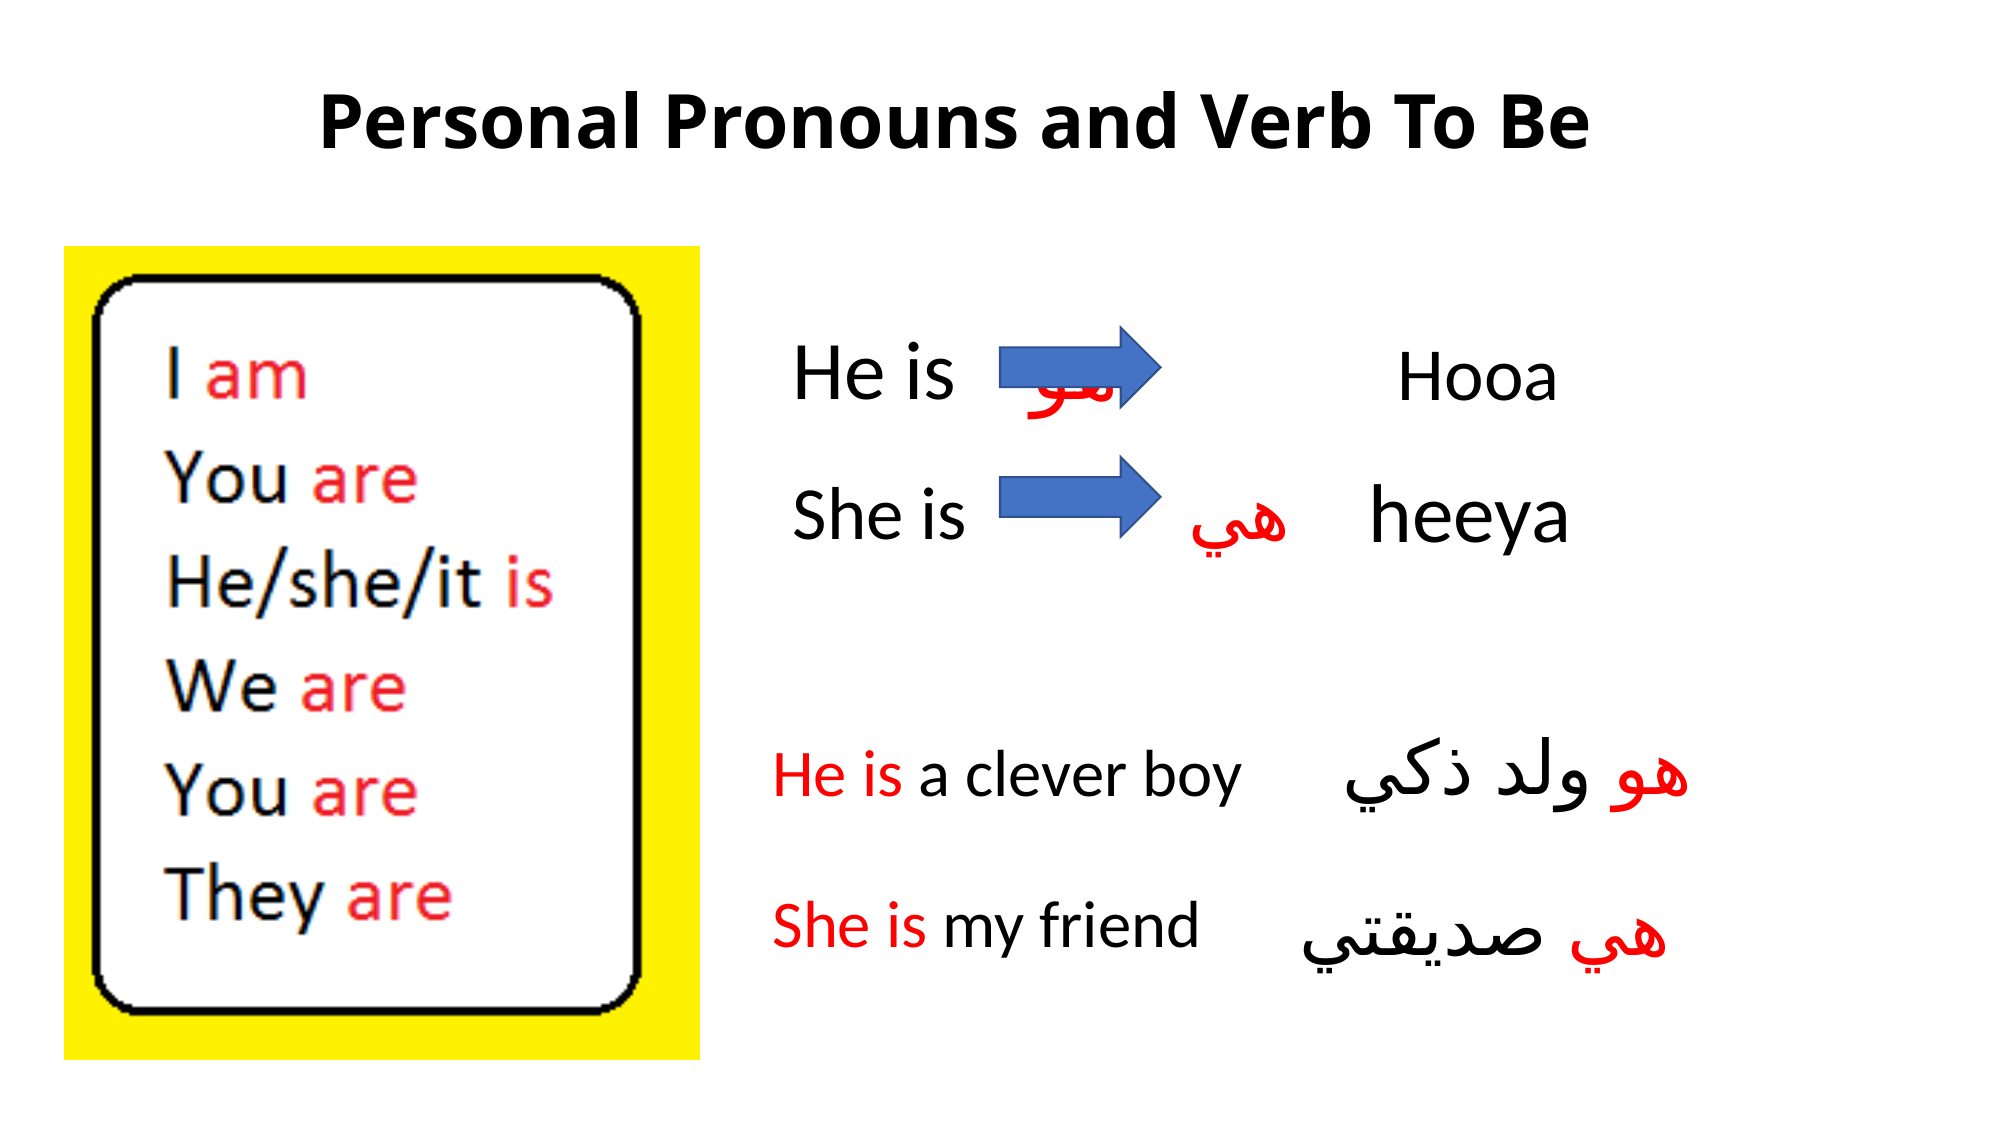

Personal Pronouns and Verb To Be
He is هو
Hooa
heeya
She is هي
هو ولد ذكي
He is a clever boy
She is my friend
هي صديقتي